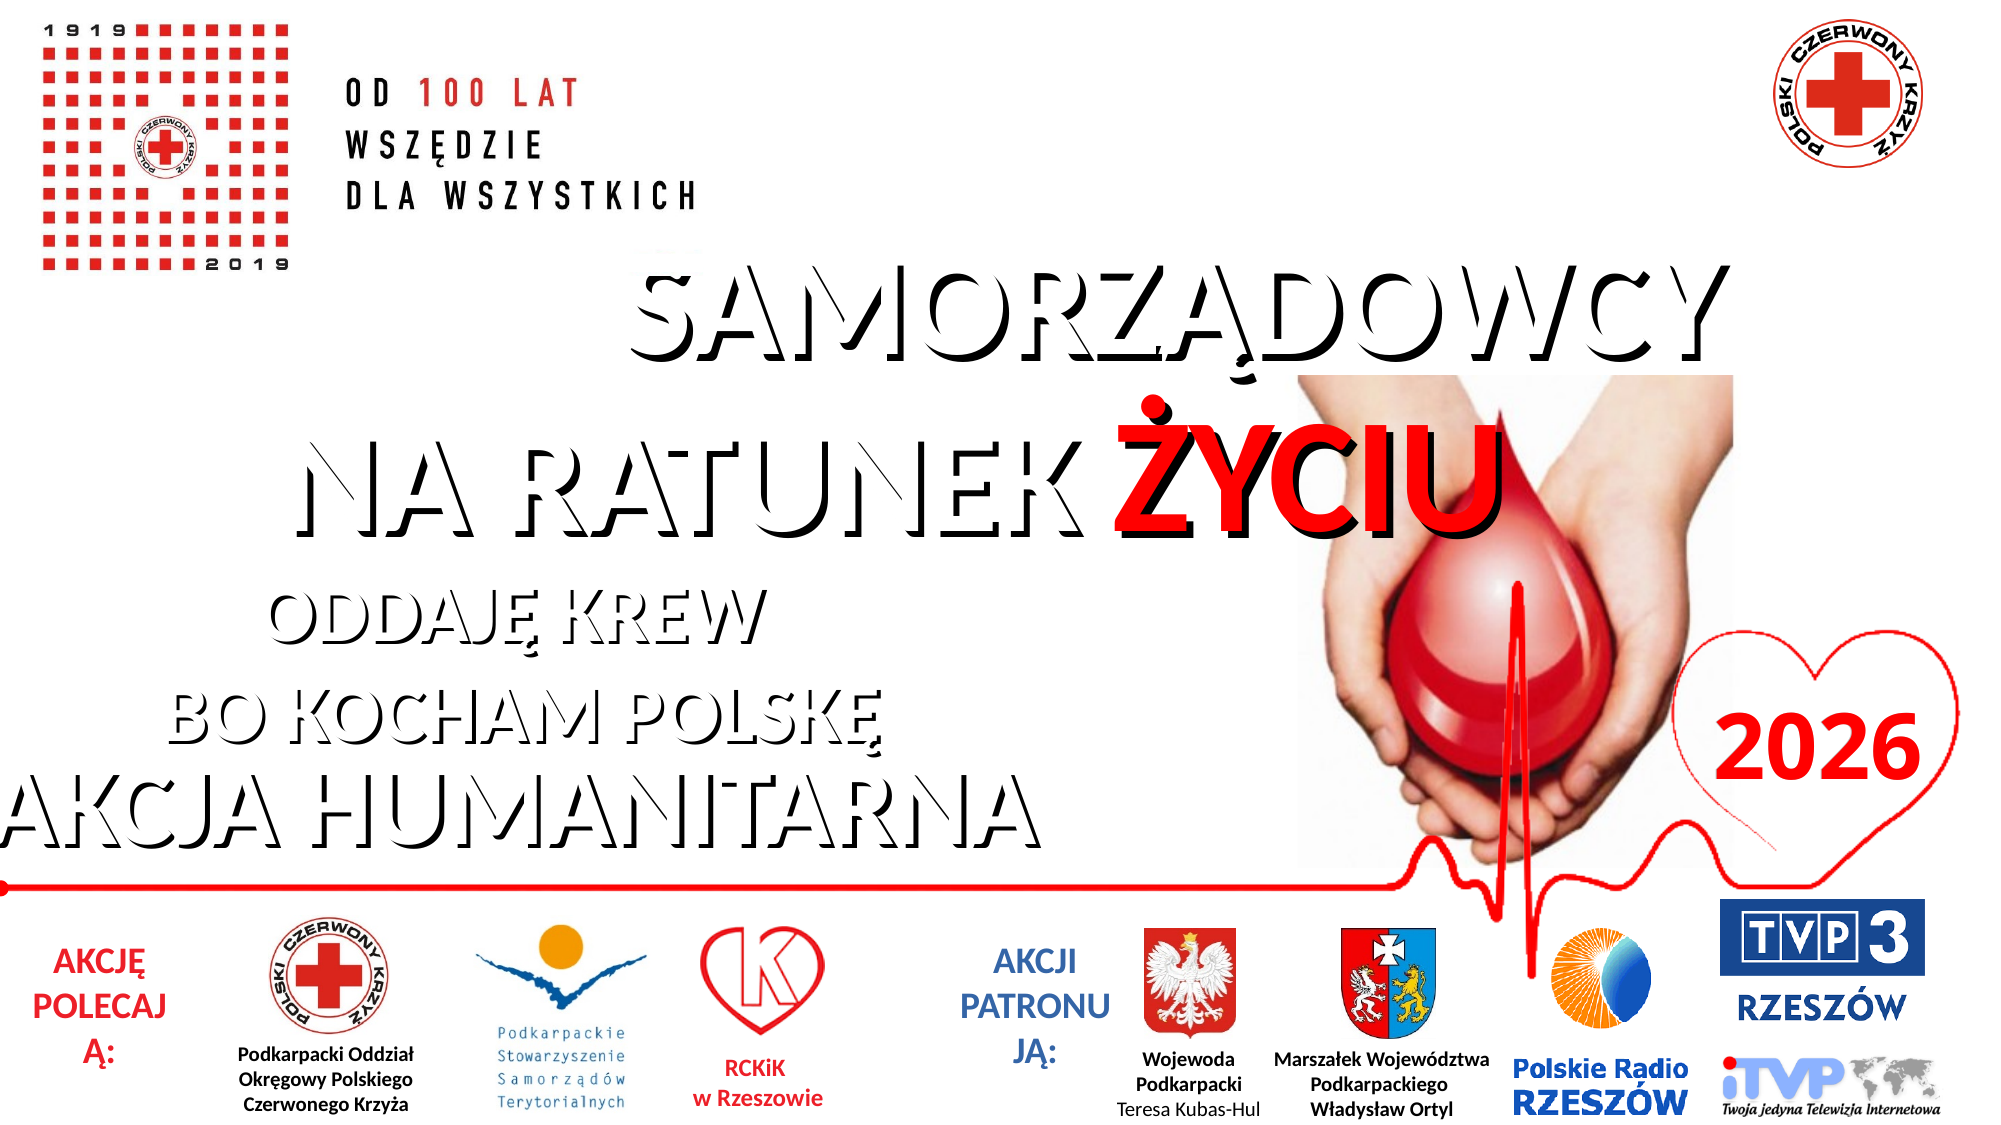

# Samorządowcy na ratunek ŻYCIU
Oddaję krew
bo kocham Polskę
2026
Akcja Humanitarna
Akcję polecają:
Akcji patronują:
Podkarpacki Oddział Okręgowy Polskiego Czerwonego Krzyża
Wojewoda Podkarpacki
Teresa Kubas-Hul
Marszałek Województwa Podkarpackiego
Władysław Ortyl
RCKiK
w Rzeszowie